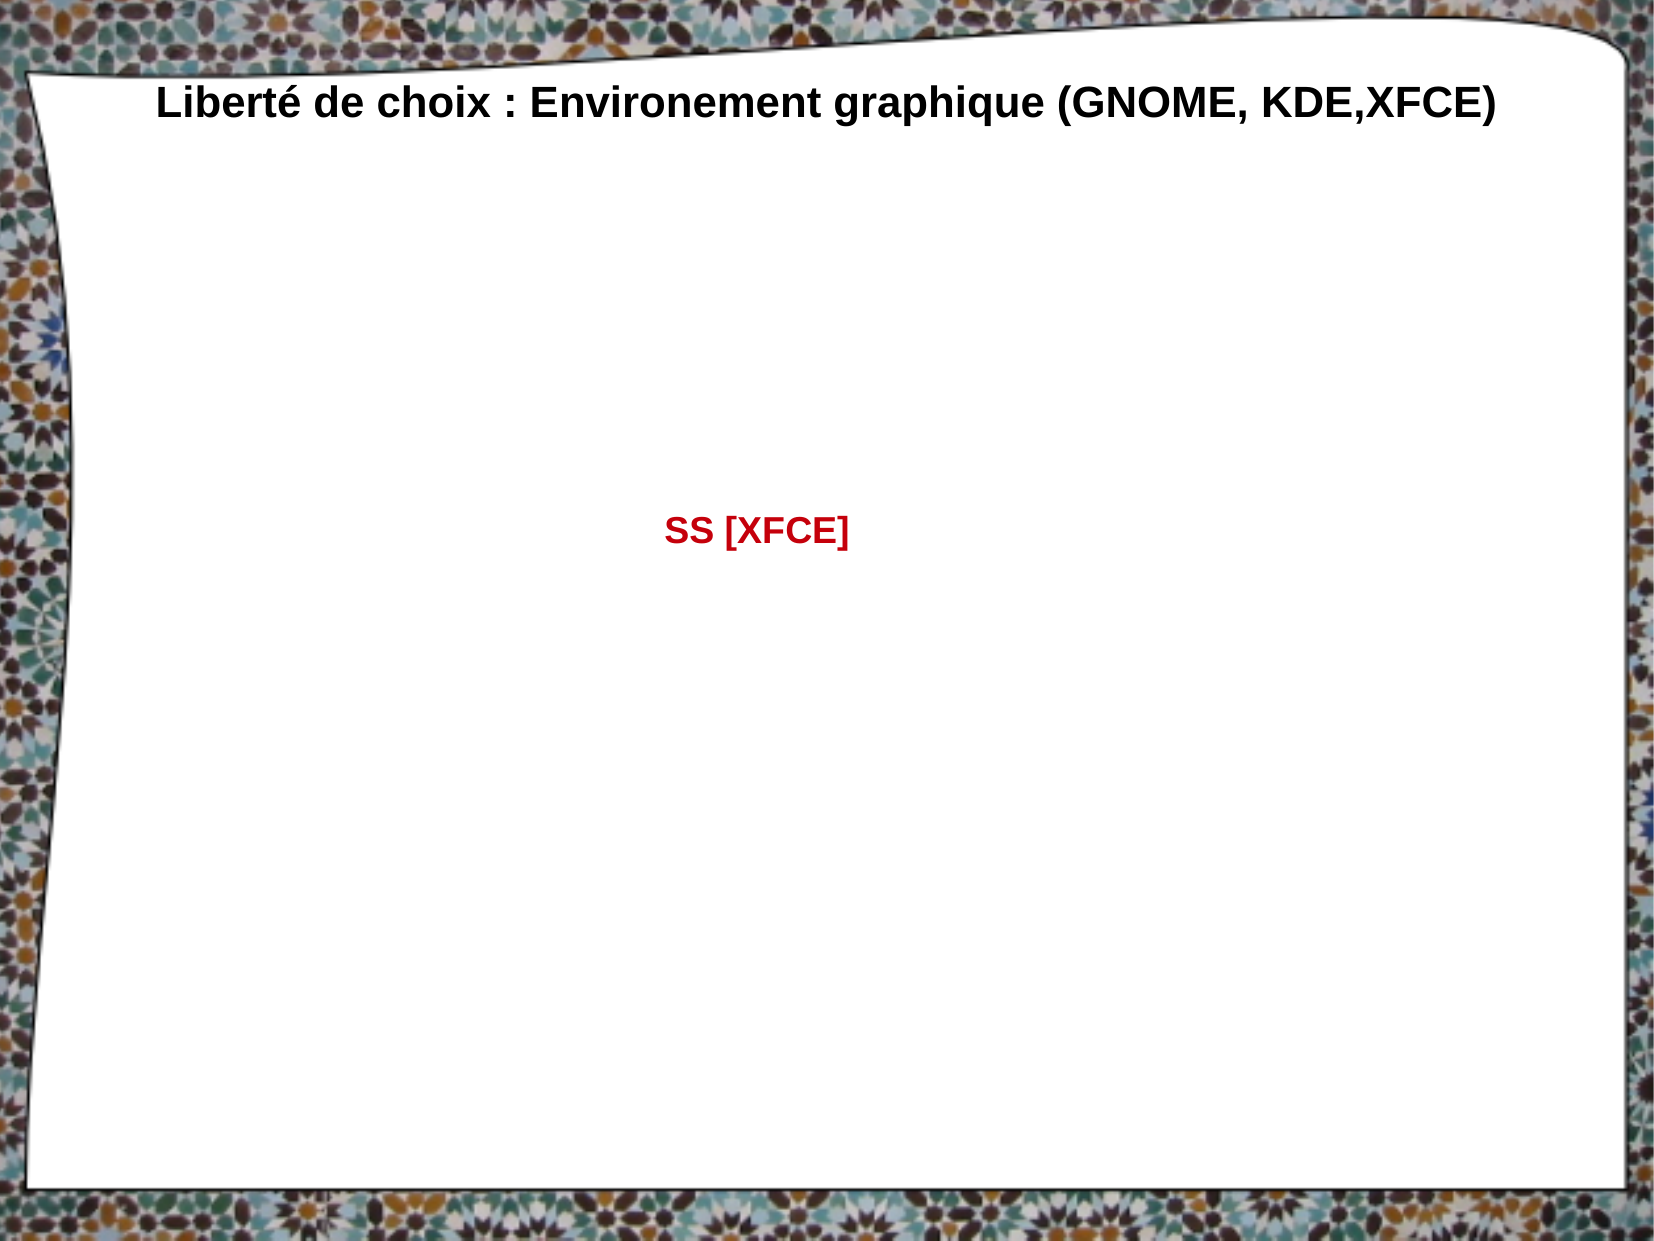

# Liberté de choix : Environement graphique (GNOME, KDE,XFCE)
SS [XFCE]
Linux : Le quoi, le pourquoi et le comment (Nibrass/Oujda)